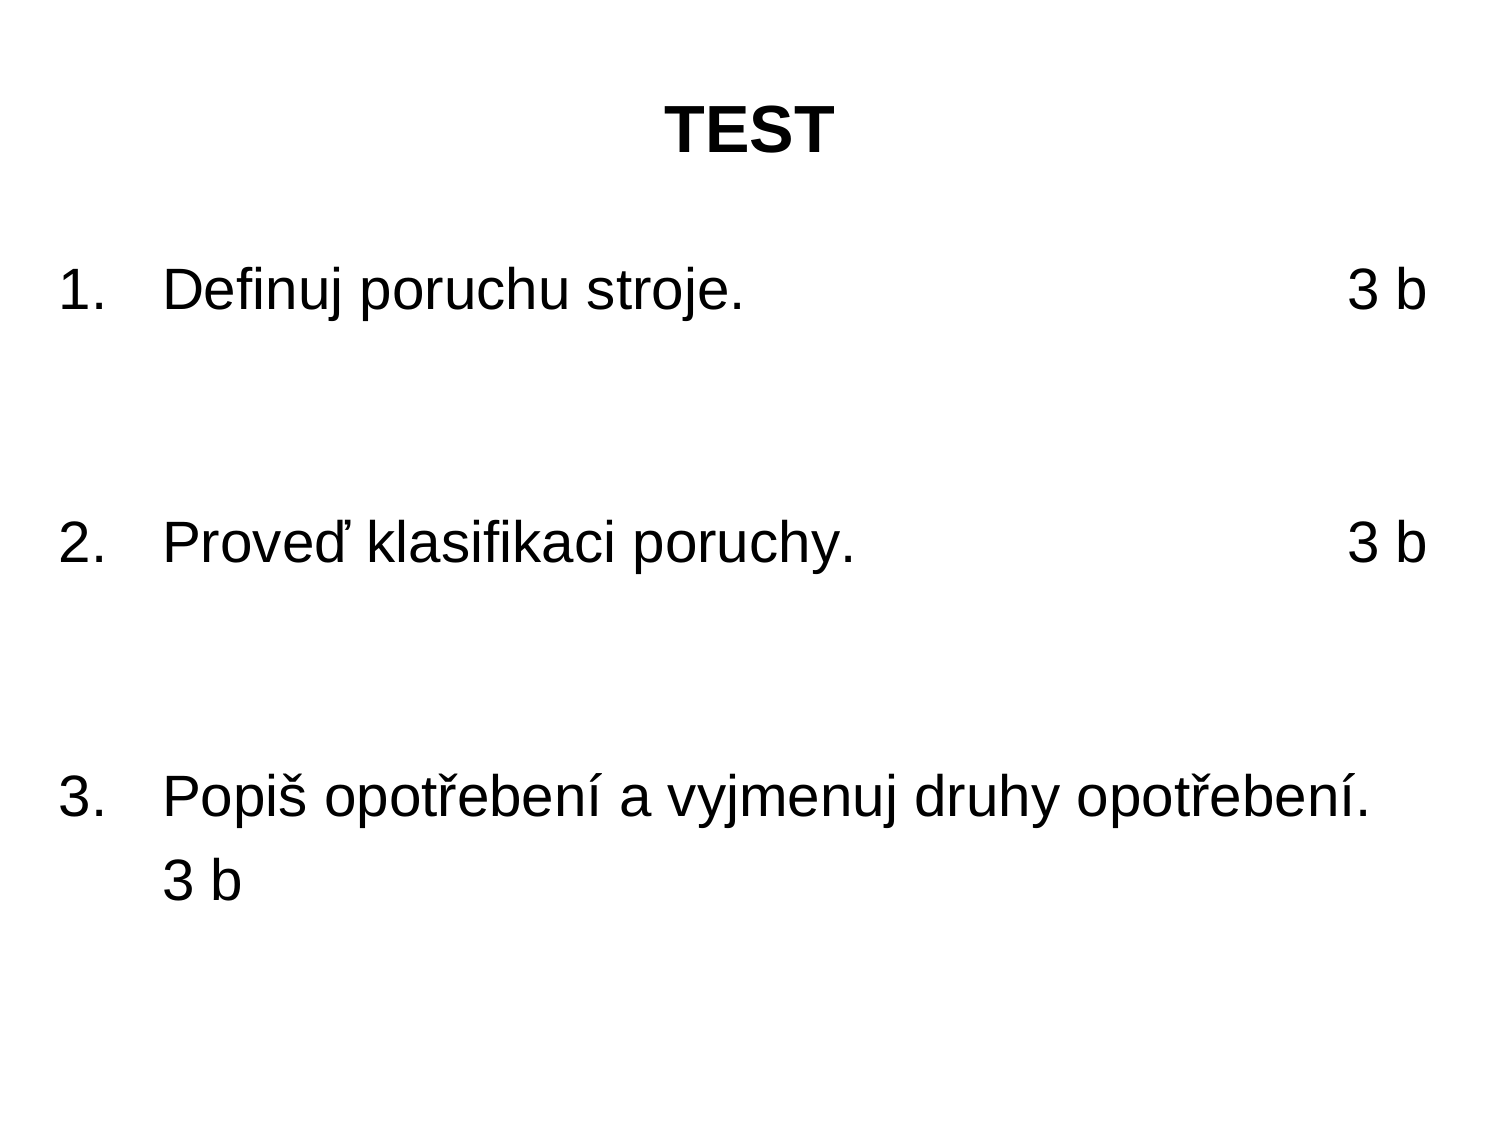

TEST
# Definuj poruchu stroje.	3 b
Proveď klasifikaci poruchy.	3 b
Popiš opotřebení a vyjmenuj druhy opotřebení.
	3 b